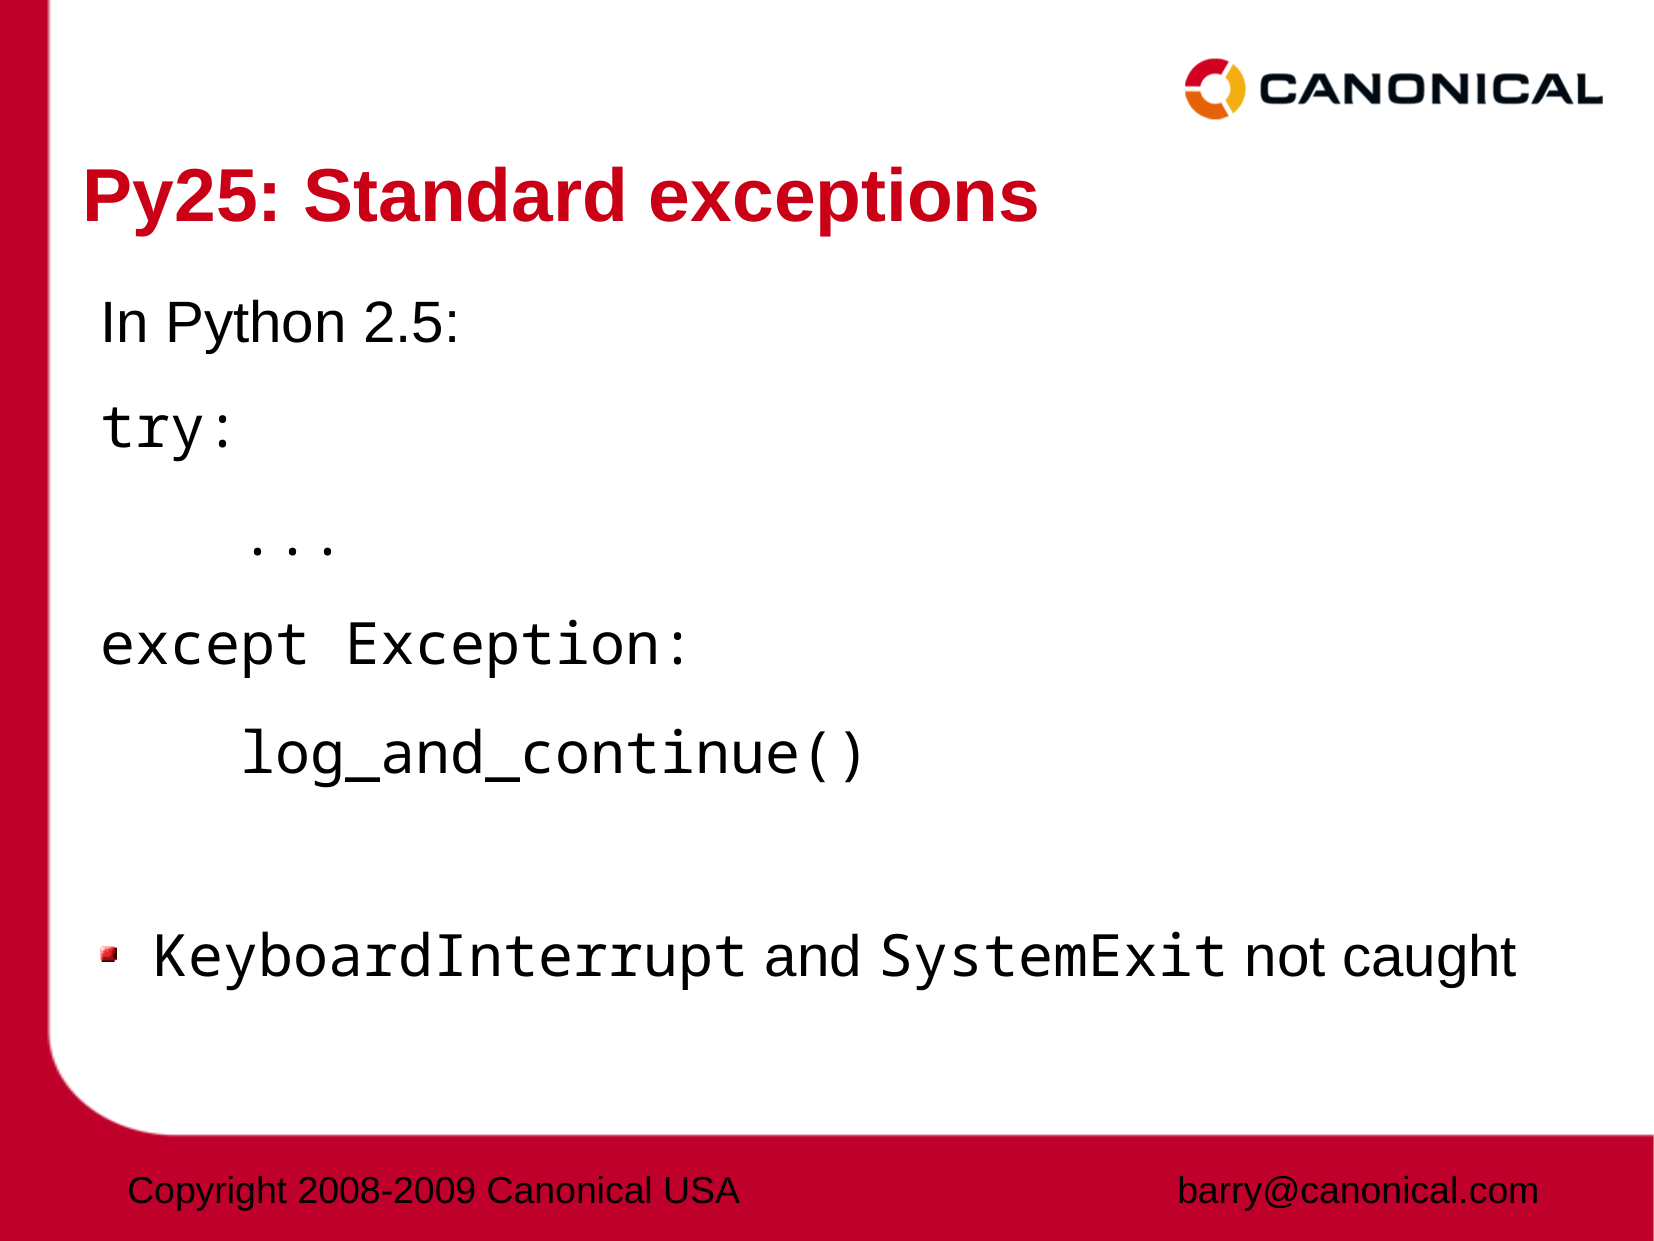

# Py25: Standard exceptions
In Python 2.5:
try:
 ...
except Exception:
 log_and_continue()
KeyboardInterrupt and SystemExit not caught